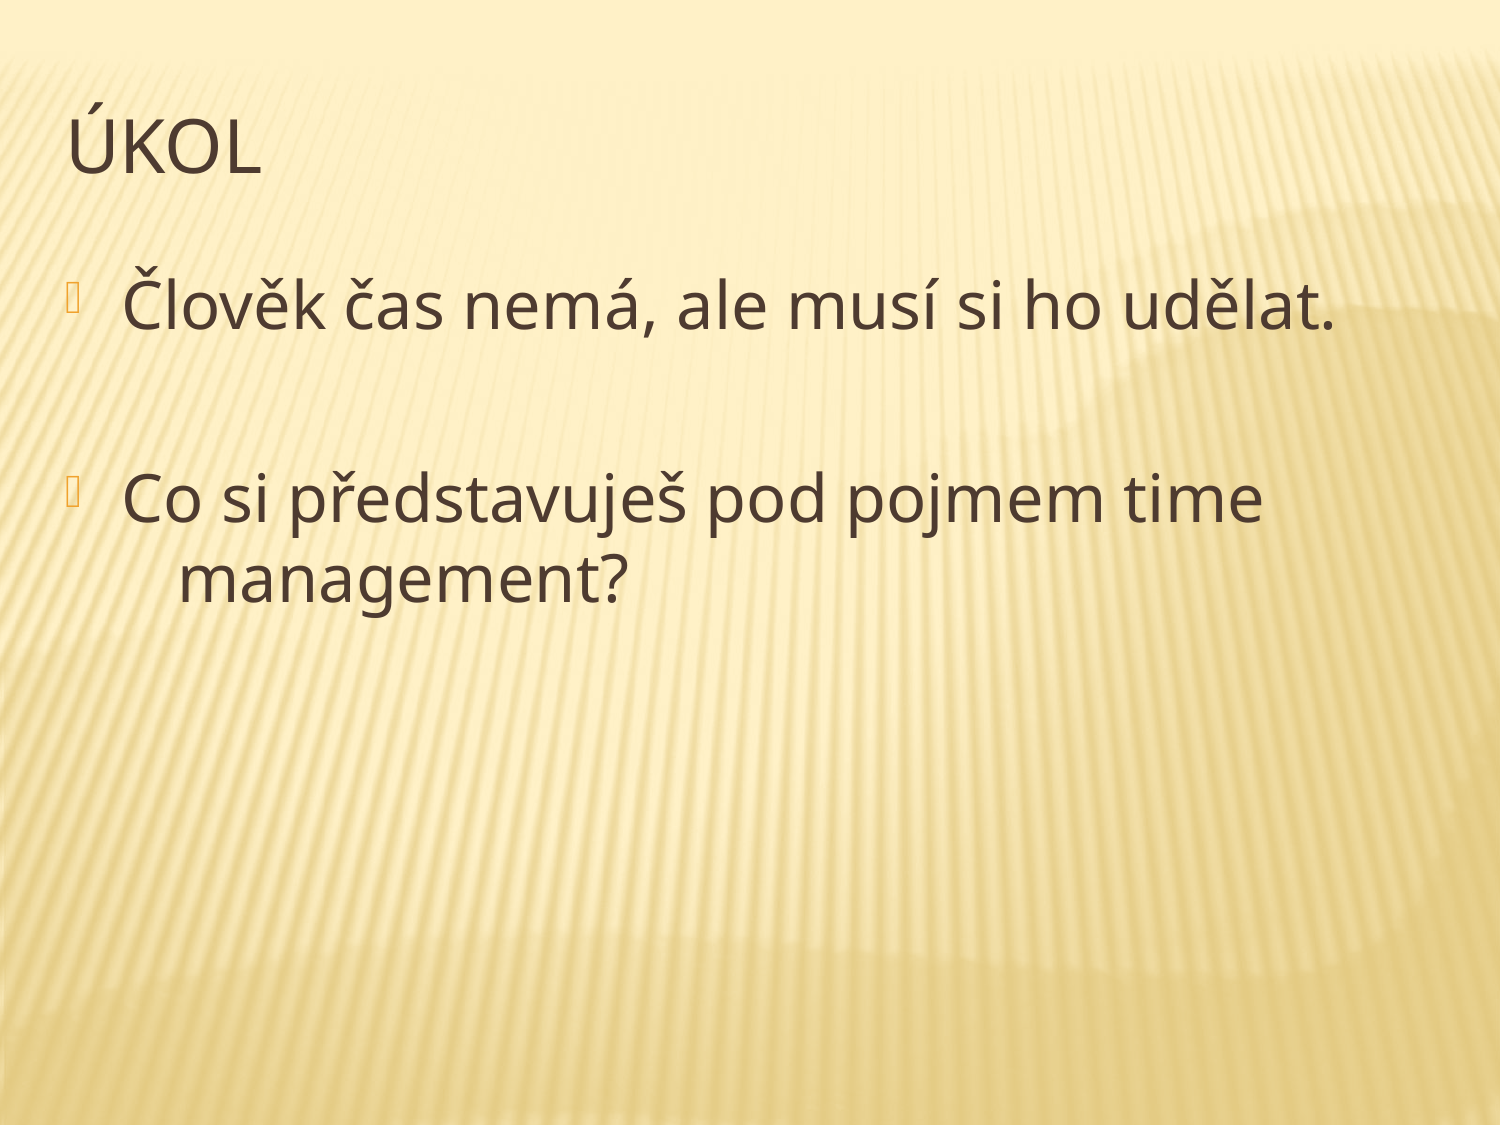

# Úkol
Člověk čas nemá, ale musí si ho udělat.
Co si představuješ pod pojmem time management?